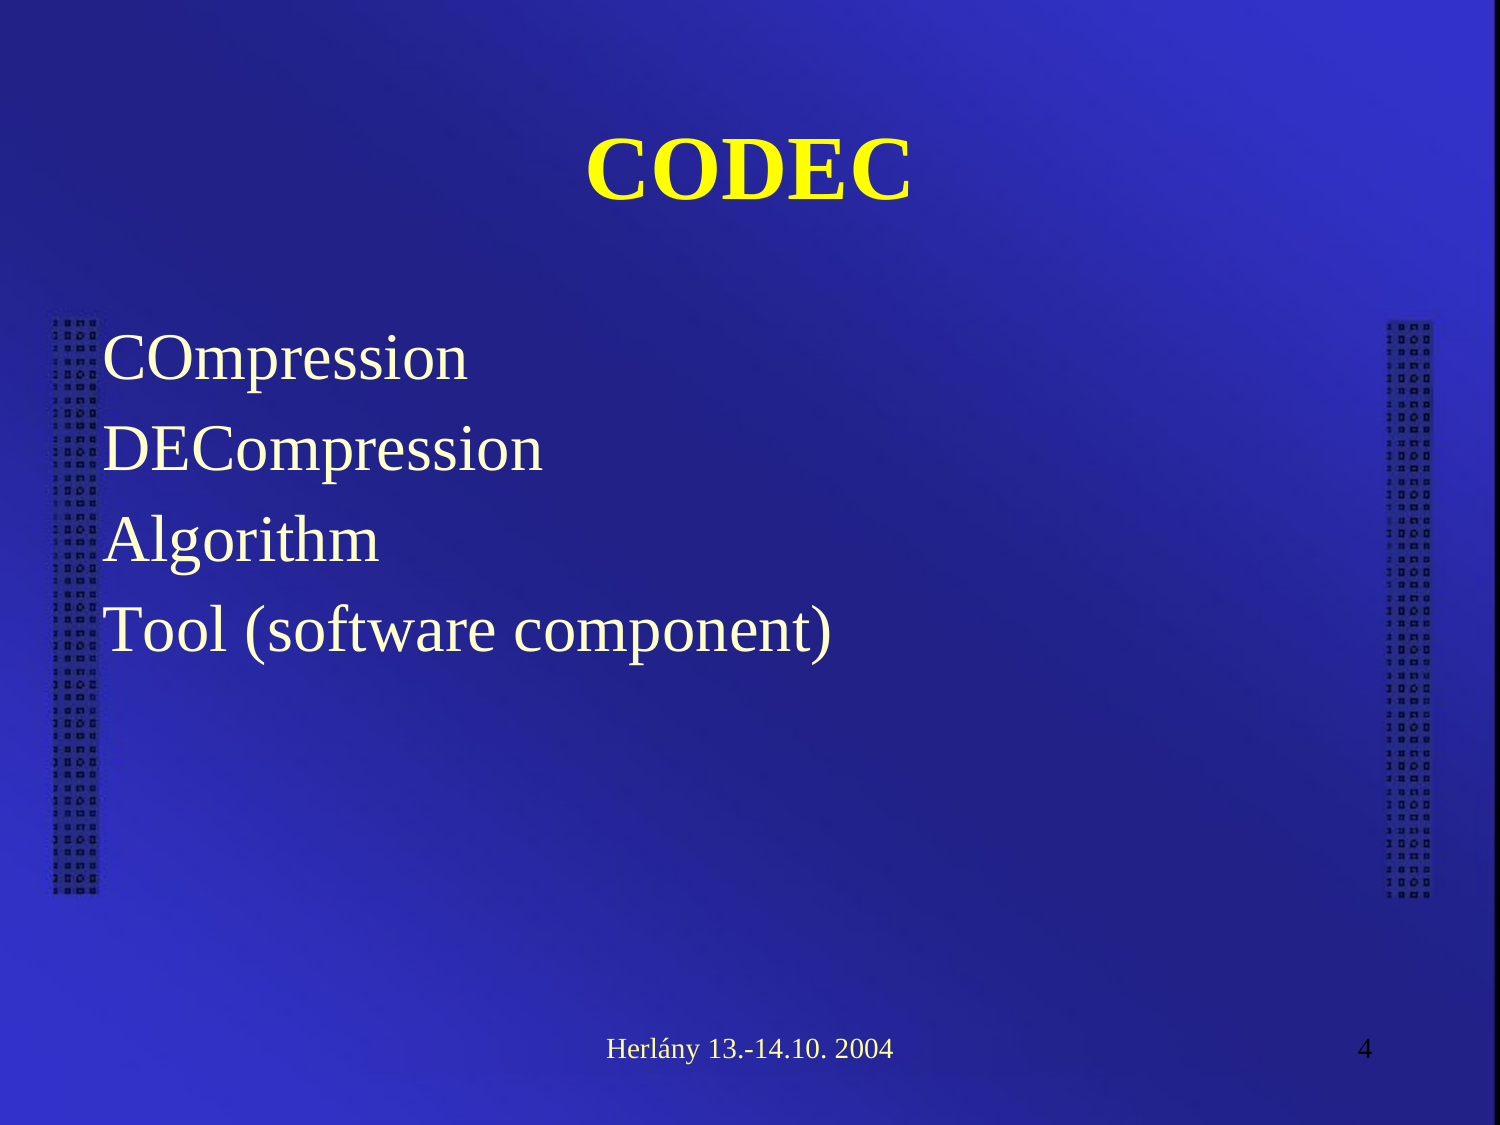

# CODEC
COmpression
DECompression
Algorithm
Tool (software component)
Herlány 13.-14.10. 2004